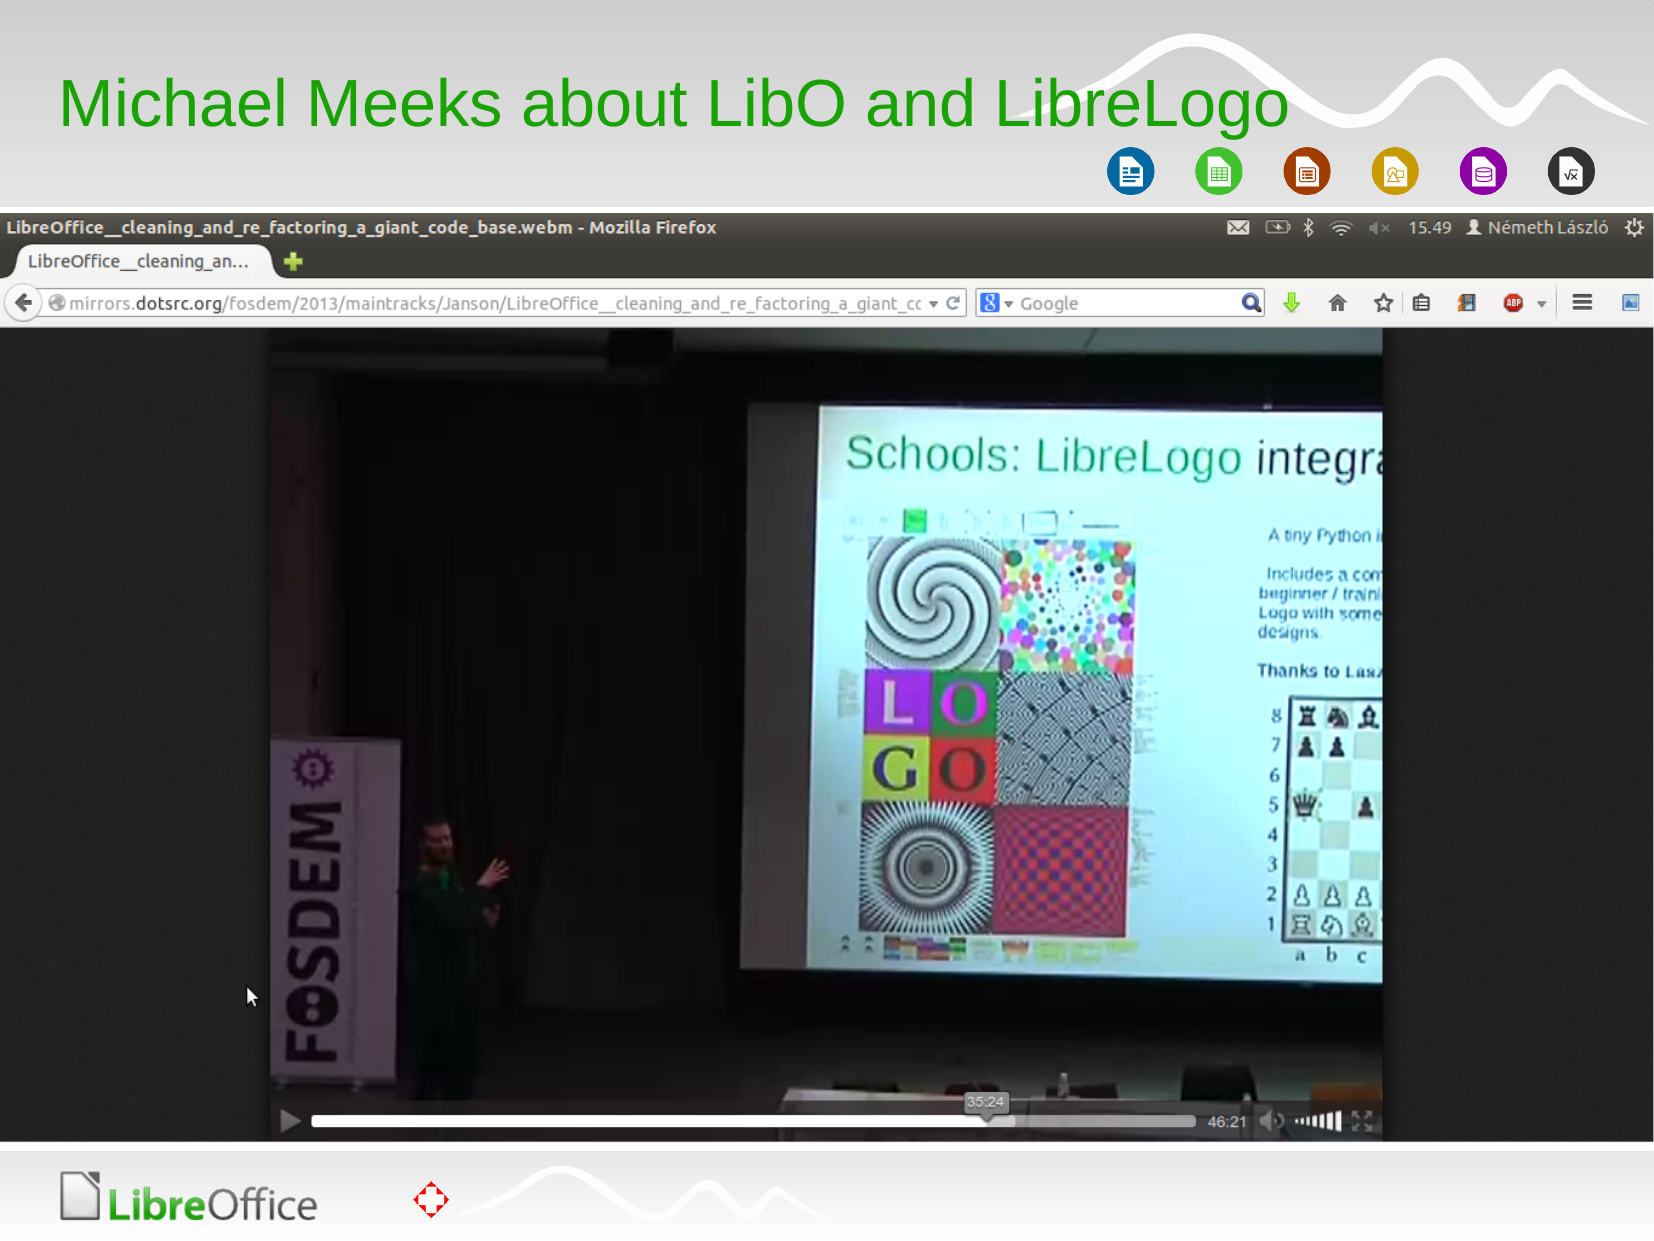

# Michael Meeks about LibO and LibreLogo